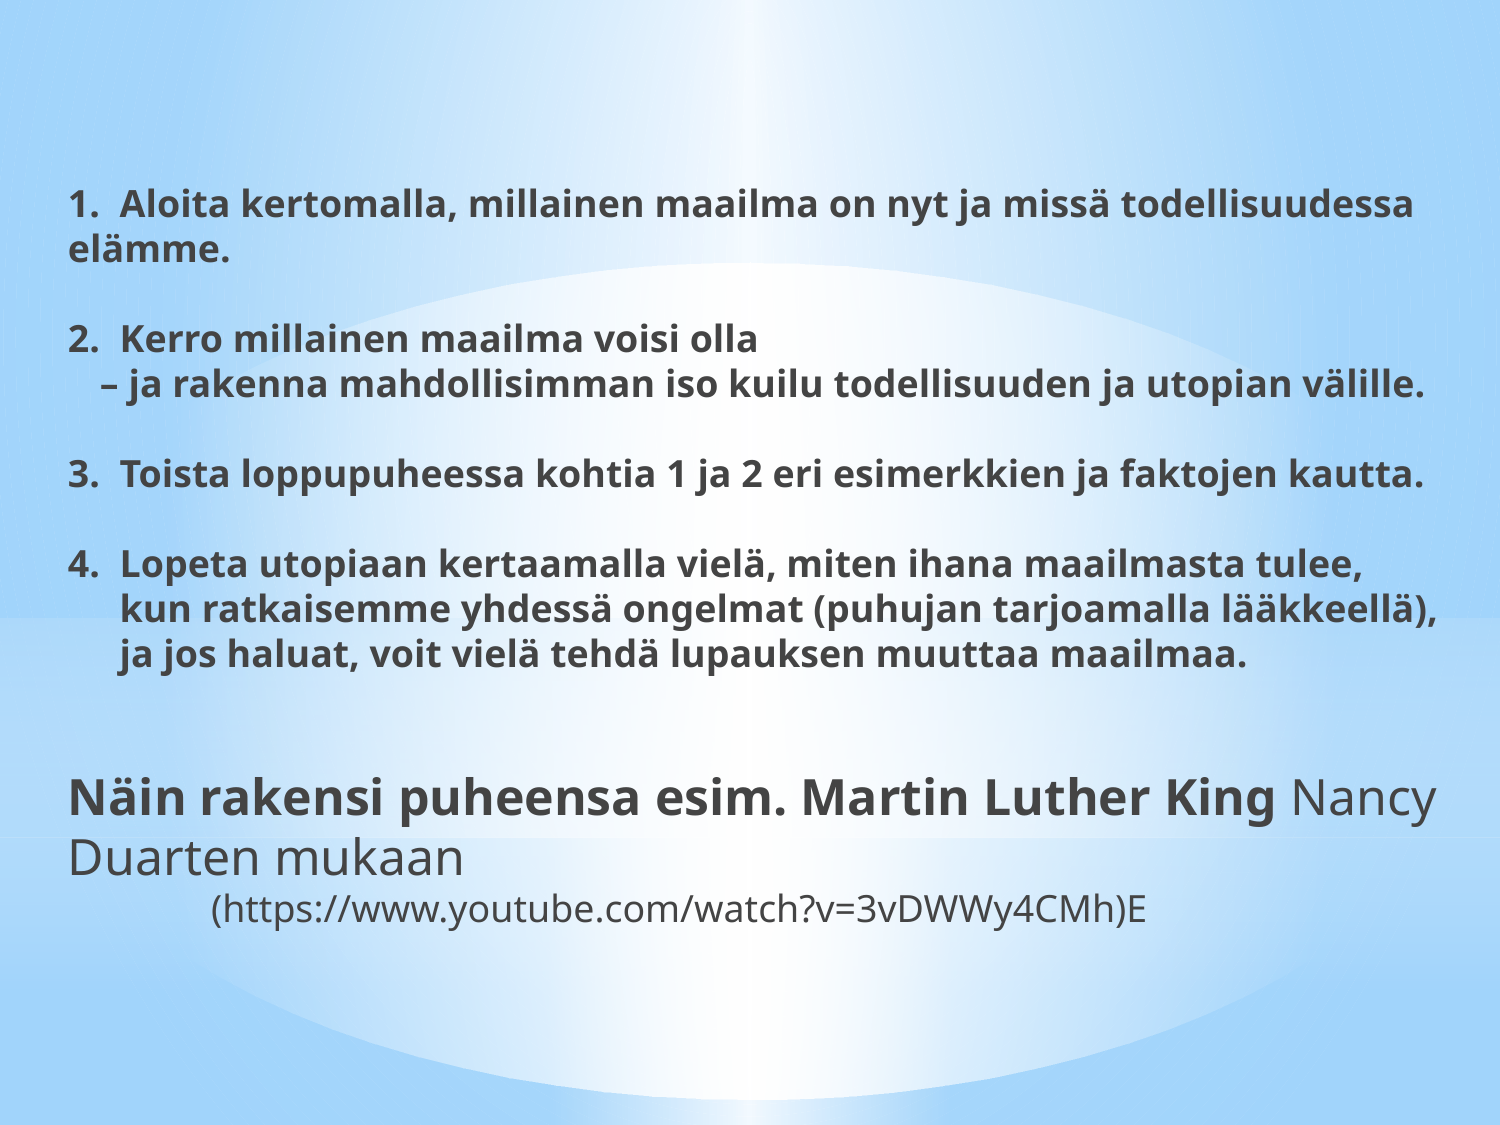

Aloita kertomalla, millainen maailma on nyt ja missä todellisuudessa elämme.
 Kerro millainen maailma voisi olla
– ja rakenna mahdollisimman iso kuilu todellisuuden ja utopian välille.
 Toista loppupuheessa kohtia 1 ja 2 eri esimerkkien ja faktojen kautta.
 Lopeta utopiaan kertaamalla vielä, miten ihana maailmasta tulee,
 kun ratkaisemme yhdessä ongelmat (puhujan tarjoamalla lääkkeellä),
 ja jos haluat, voit vielä tehdä lupauksen muuttaa maailmaa.
Näin rakensi puheensa esim. Martin Luther King Nancy Duarten mukaan
 (https://www.youtube.com/watch?v=3vDWWy4CMh)E